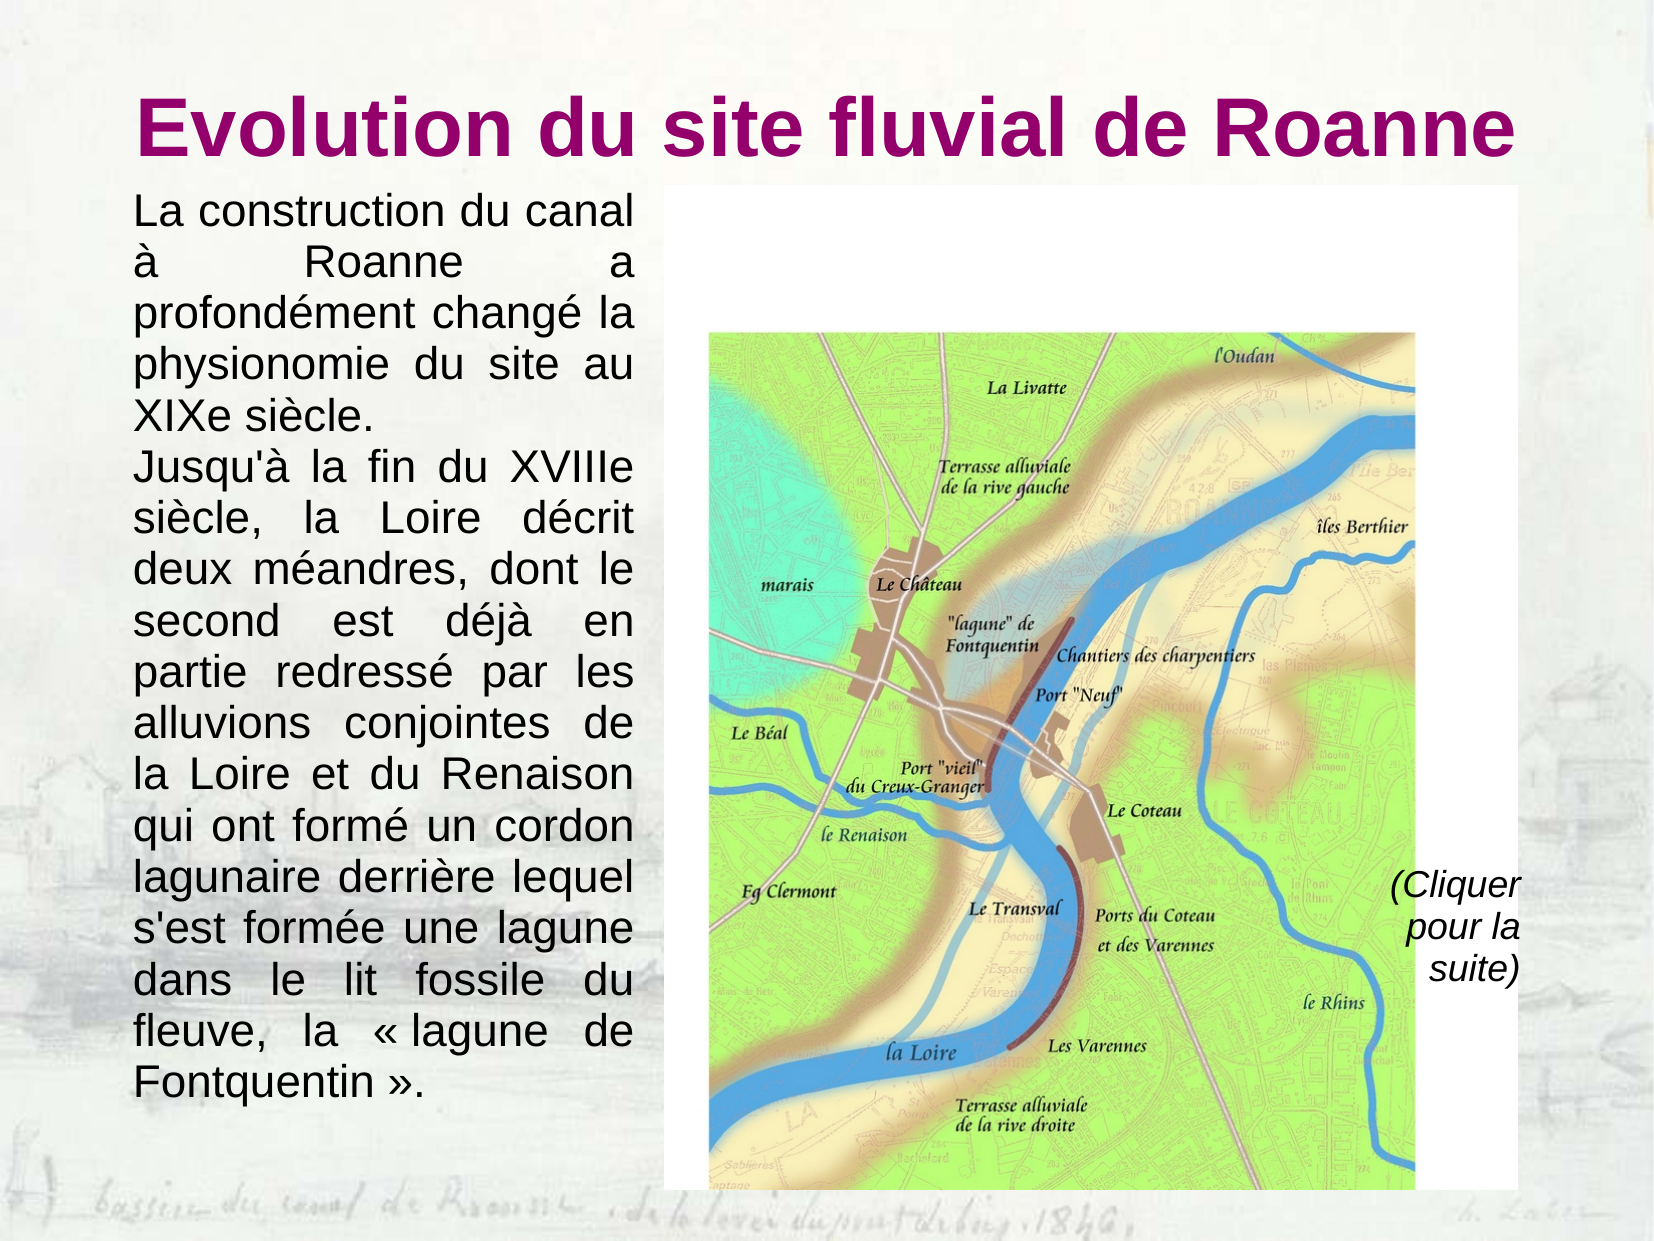

# Evolution du site fluvial de Roanne
La construction du canal à Roanne a profondément changé la physionomie du site au XIXe siècle.
Jusqu'à la fin du XVIIIe siècle, la Loire décrit deux méandres, dont le second est déjà en partie redressé par les alluvions conjointes de la Loire et du Renaison qui ont formé un cordon lagunaire derrière lequel s'est formée une lagune dans le lit fossile du fleuve, la « lagune de Fontquentin ».
(Cliquer pour la carte)
(Cliquer pour la suite)